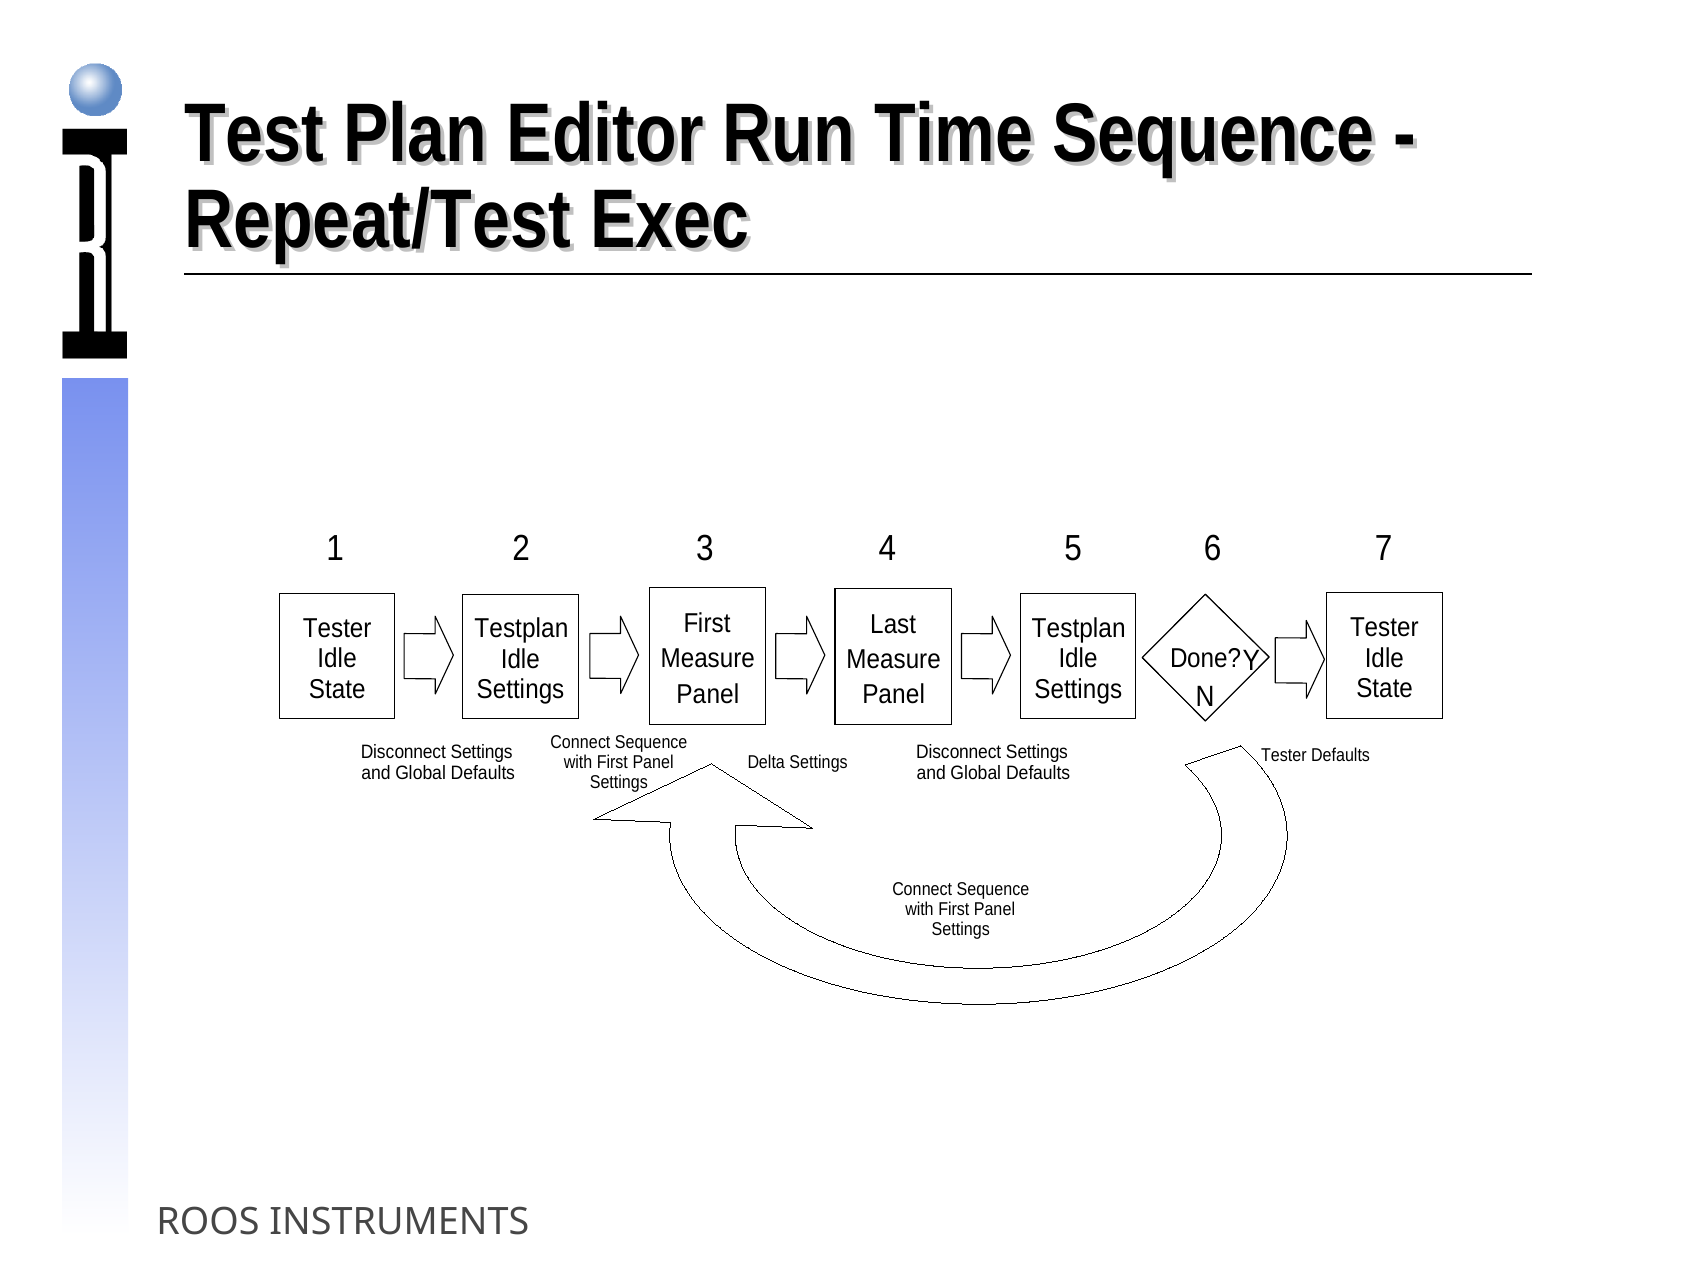

Test Plan Editor Run Time Sequence - Repeat/Test Exec
1
2
3
4
5
6
7
First
Last
Tester
Testplan
Tester
Testplan
Idle
Idle
Idle
Measure
Done?
Idle
Measure
Y
State
Settings
State
Settings
Panel
Panel
N
Connect Sequence
Disconnect Settings
Disconnect Settings
Tester Defaults
with First Panel
Delta Settings
and Global Defaults
and Global Defaults
Settings
Connect Sequence
with First Panel
Settings